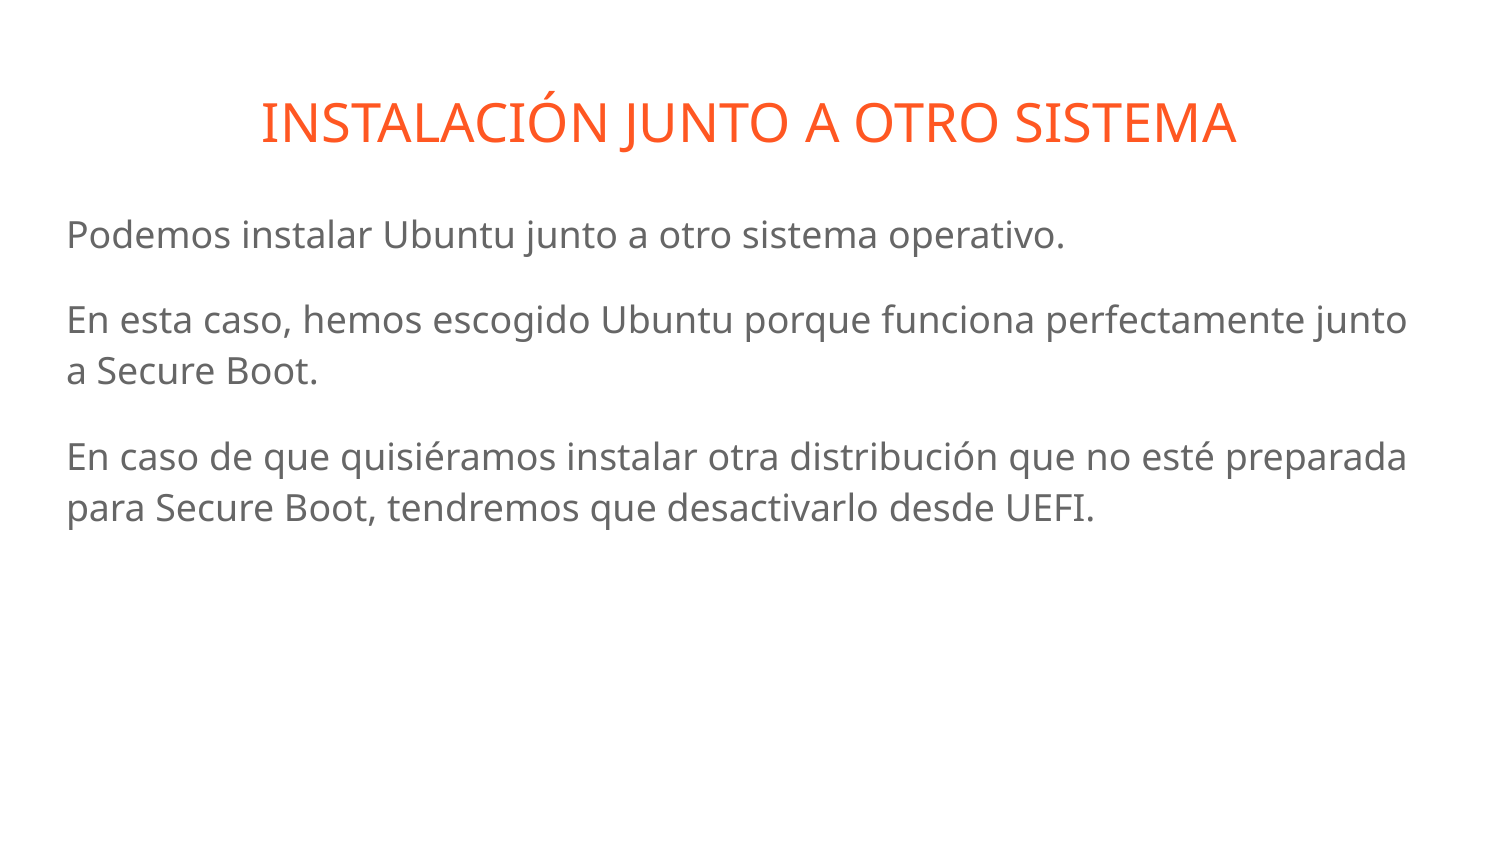

# INSTALACIÓN JUNTO A OTRO SISTEMA
Podemos instalar Ubuntu junto a otro sistema operativo.
En esta caso, hemos escogido Ubuntu porque funciona perfectamente junto a Secure Boot.
En caso de que quisiéramos instalar otra distribución que no esté preparada para Secure Boot, tendremos que desactivarlo desde UEFI.